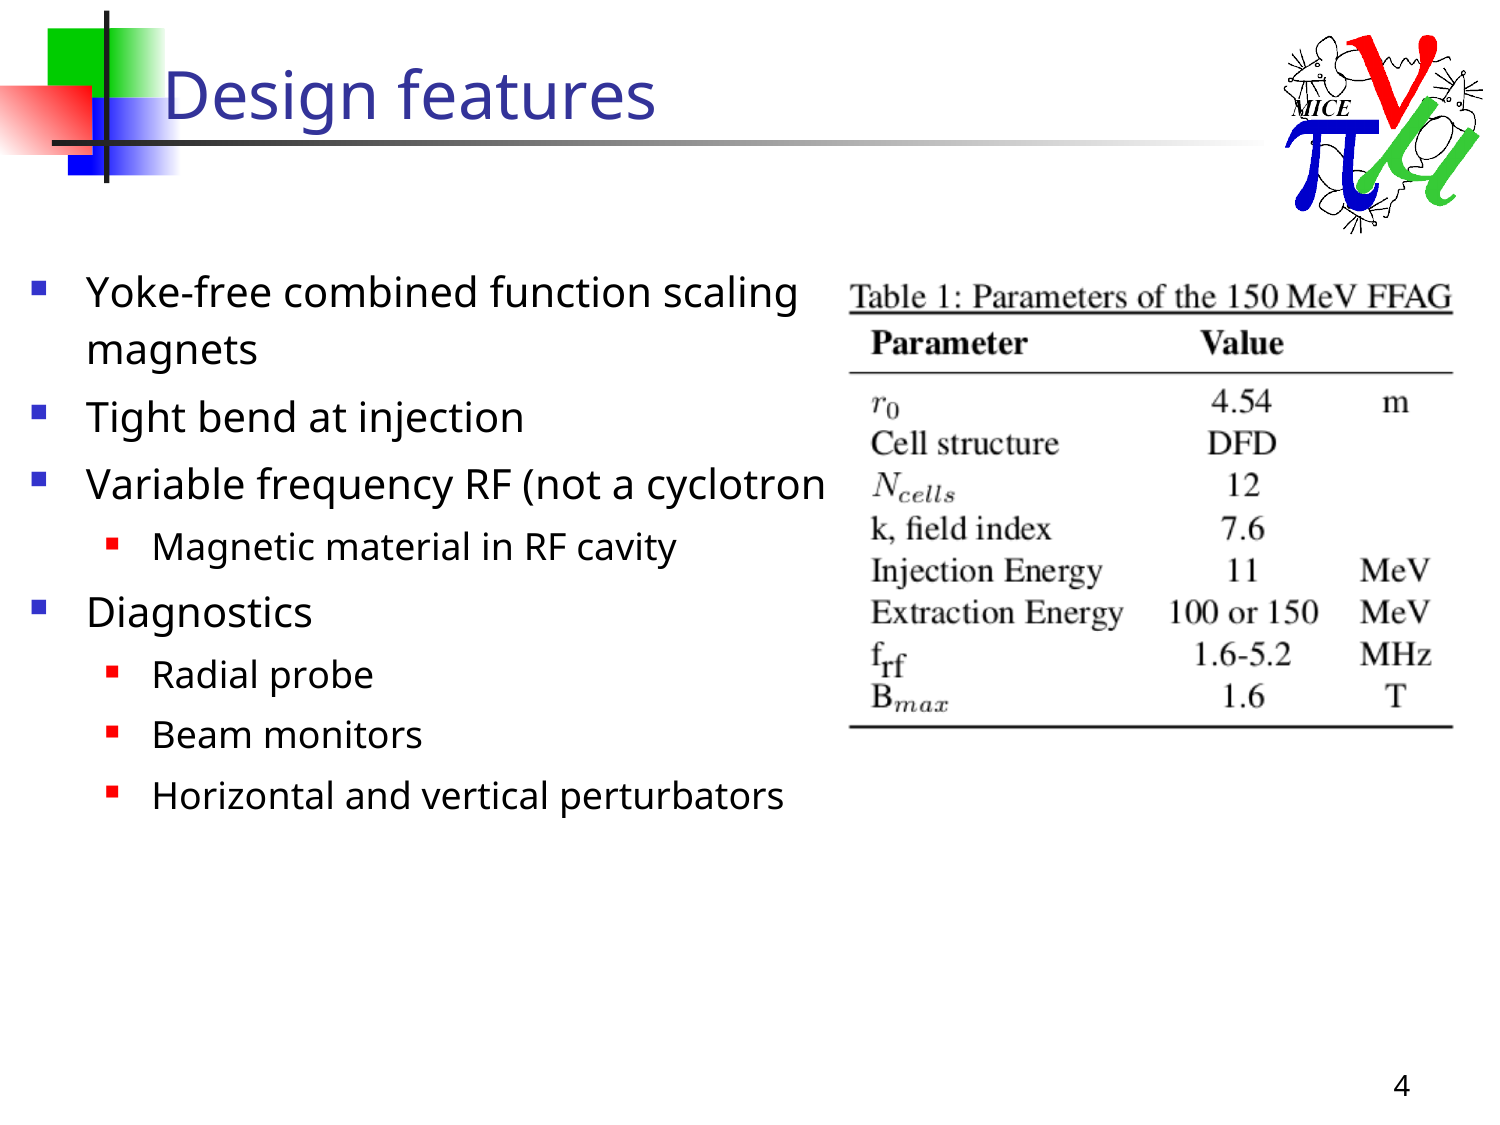

# Design features
Yoke-free combined function scaling magnets
Tight bend at injection
Variable frequency RF (not a cyclotron)
Magnetic material in RF cavity
Diagnostics
Radial probe
Beam monitors
Horizontal and vertical perturbators
4